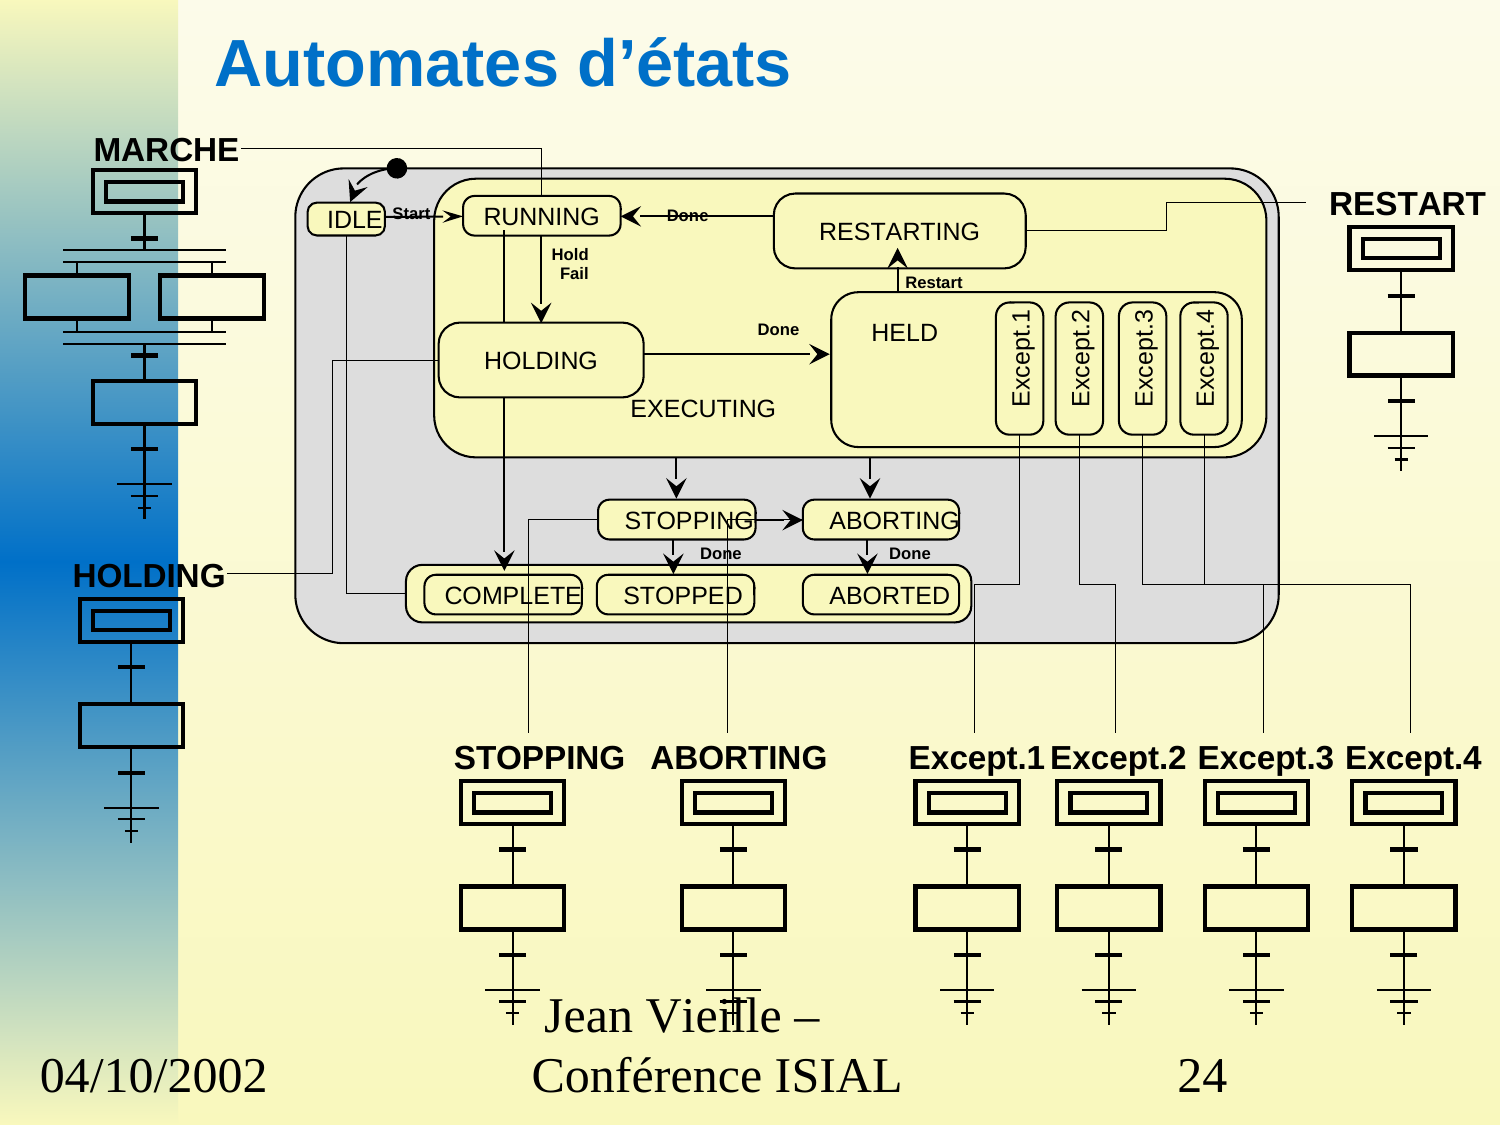

# Automates d’états
MARCHE
	EXECUTING
RESTART
Done
RESTARTING
Start
RUNNING
IDLE
 Hold
Fail
Restart
HELD
Done
HOLDING
Except.2
Except.3
Except.1
Except.4
Stop
Abort
Done
STOPPING
ABORTING
Done
Done
HOLDING
COMPLETE
STOPPED
ABORTED
STOPPING
ABORTING
Except.1
Except.2
Except.3
Except.4
24